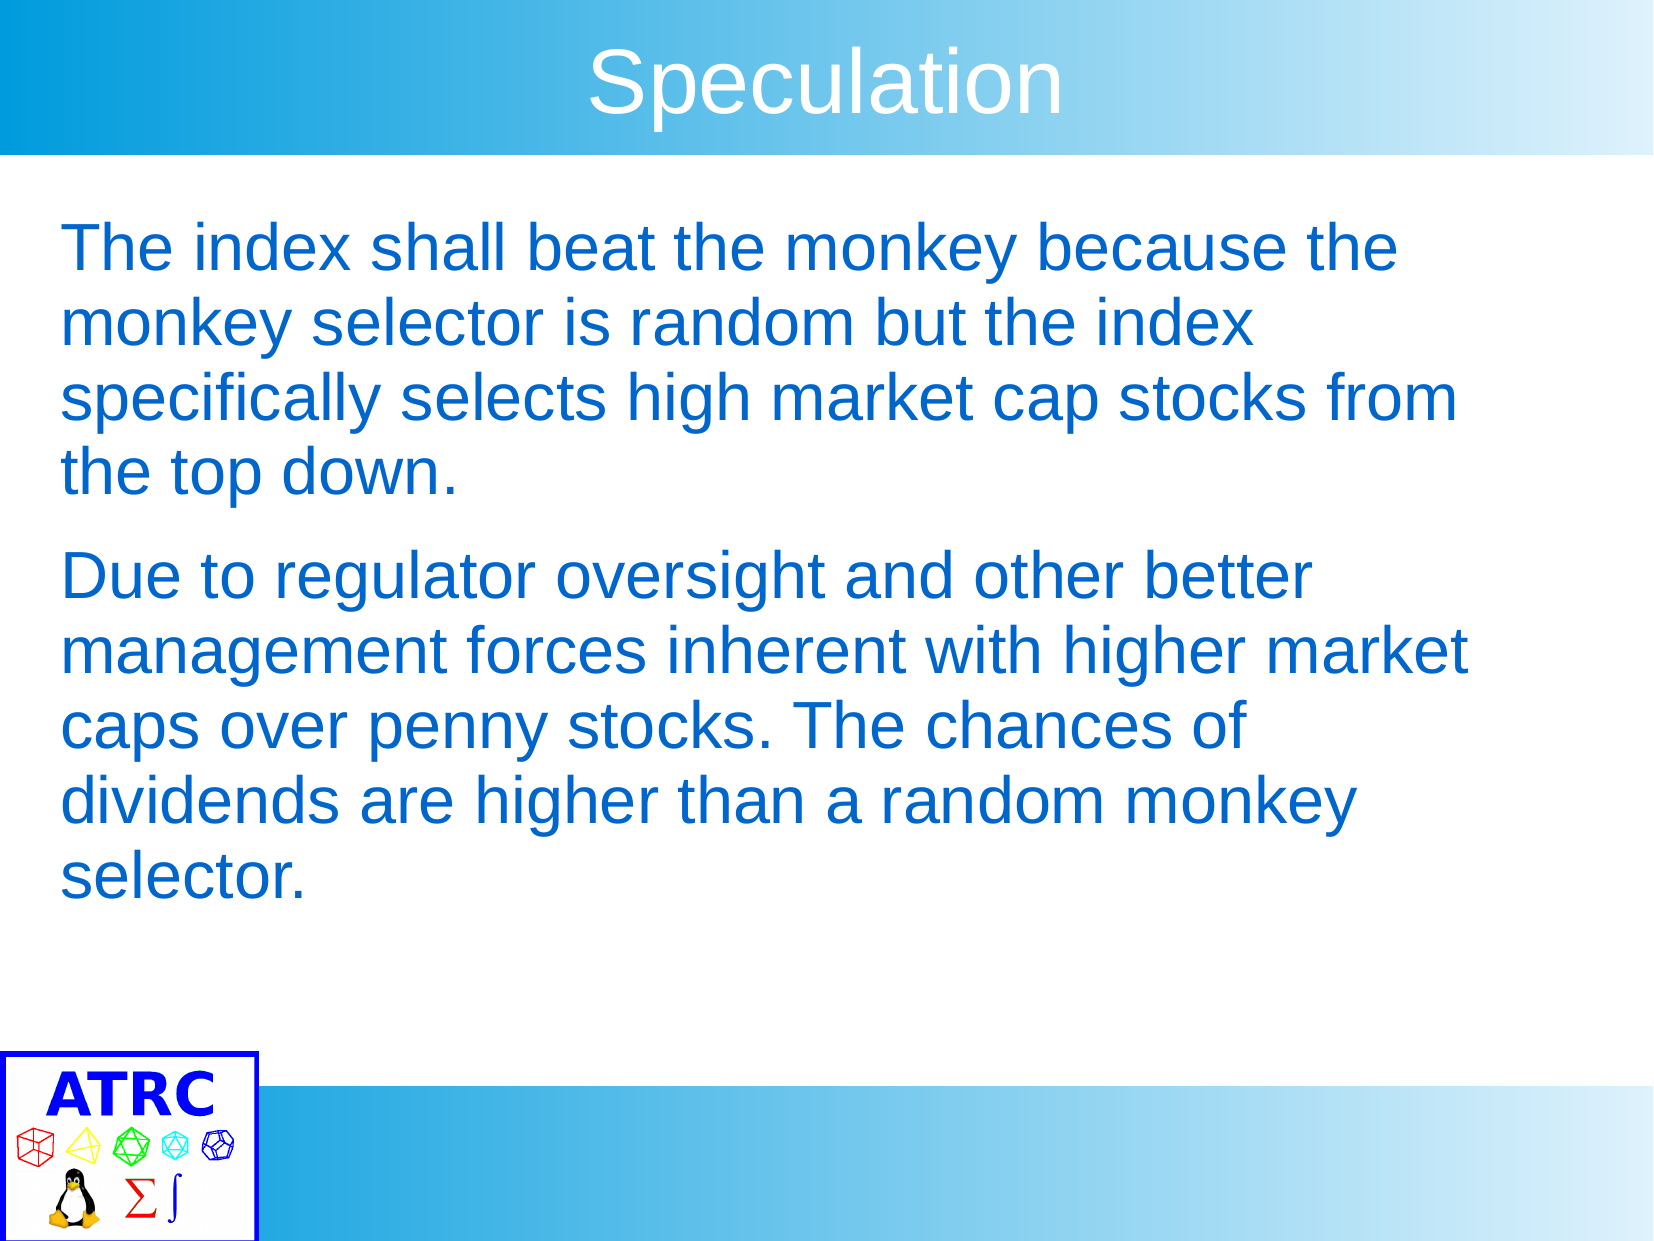

# Speculation
The index shall beat the monkey because the monkey selector is random but the index specifically selects high market cap stocks from the top down.
Due to regulator oversight and other better management forces inherent with higher market caps over penny stocks. The chances of dividends are higher than a random monkey selector.